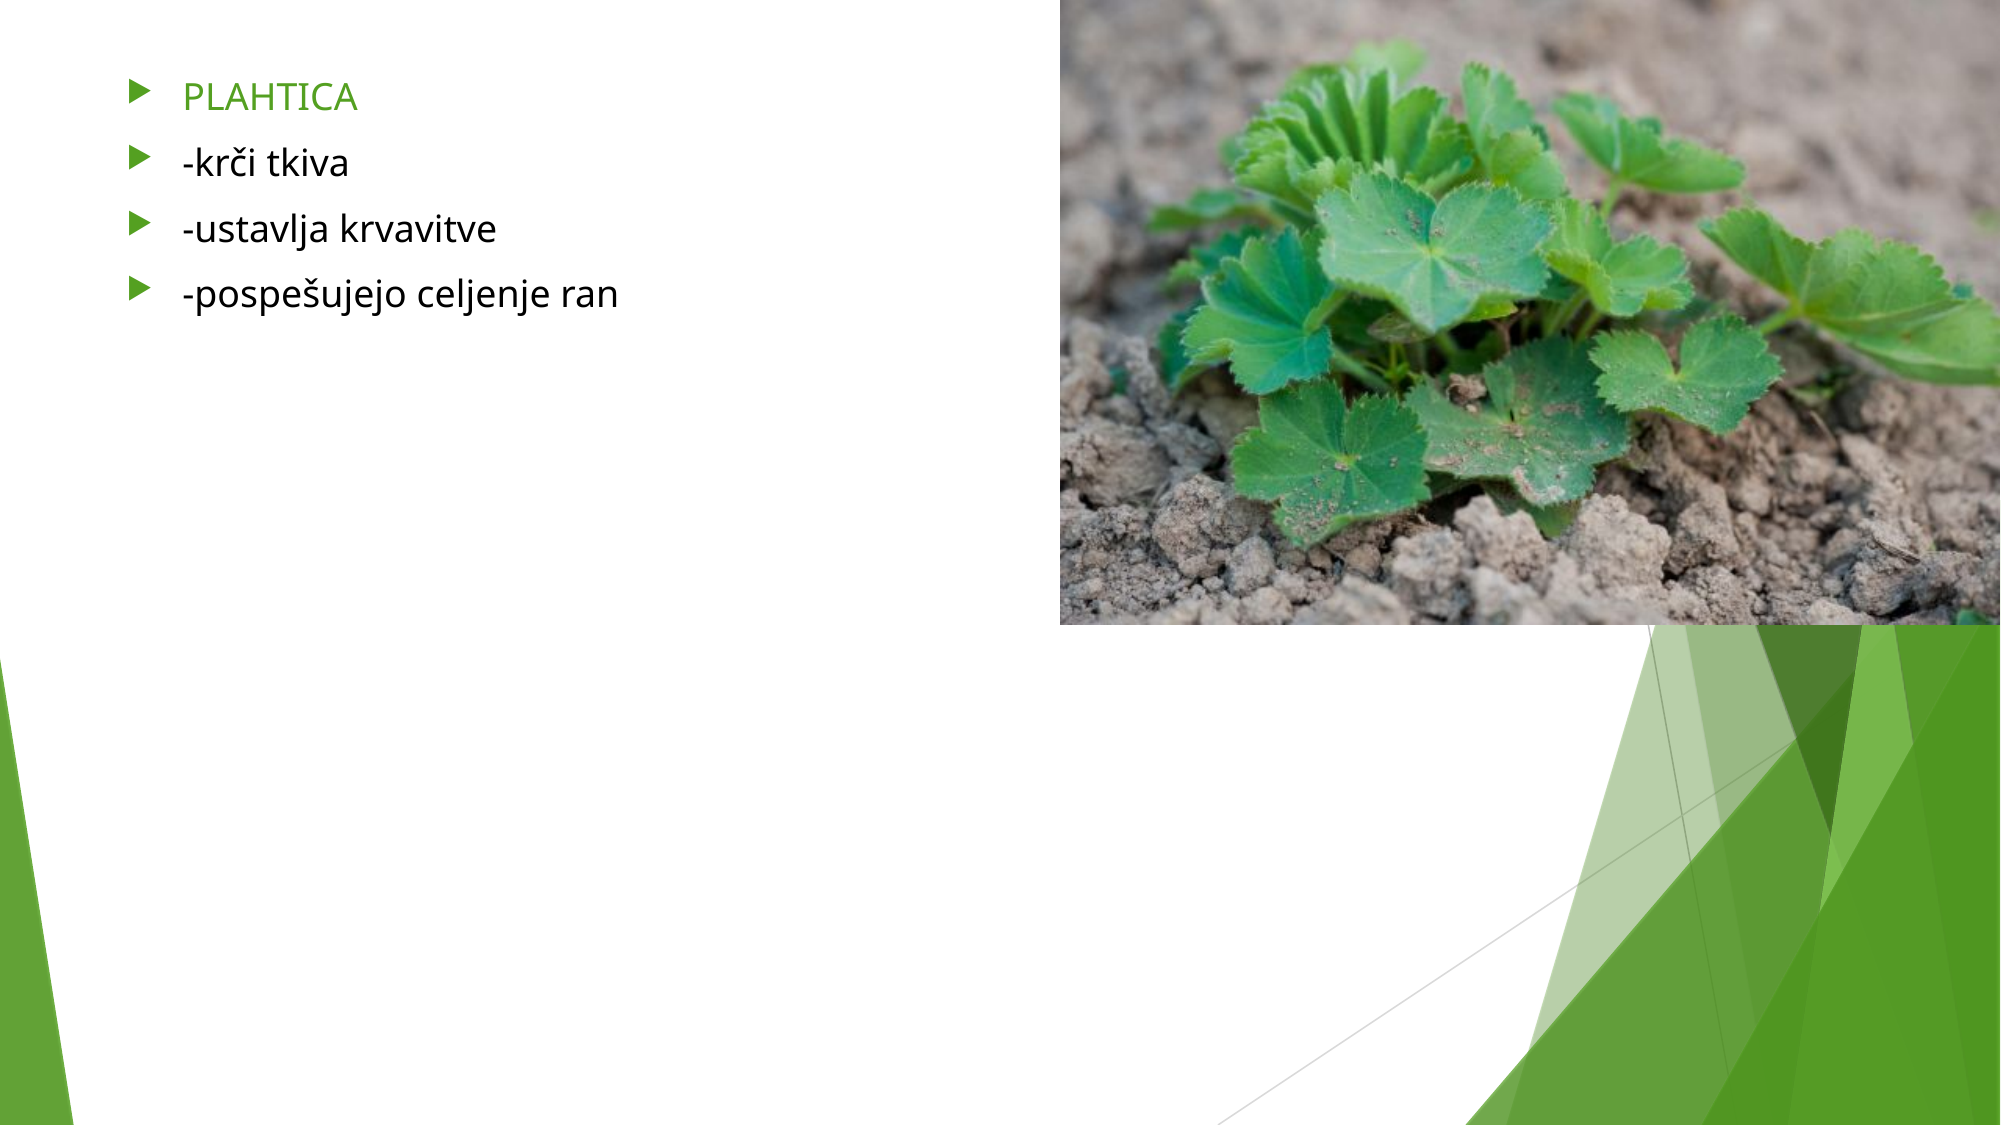

# PLAHTICA
-krči tkiva
-ustavlja krvavitve
-pospešujejo celjenje ran